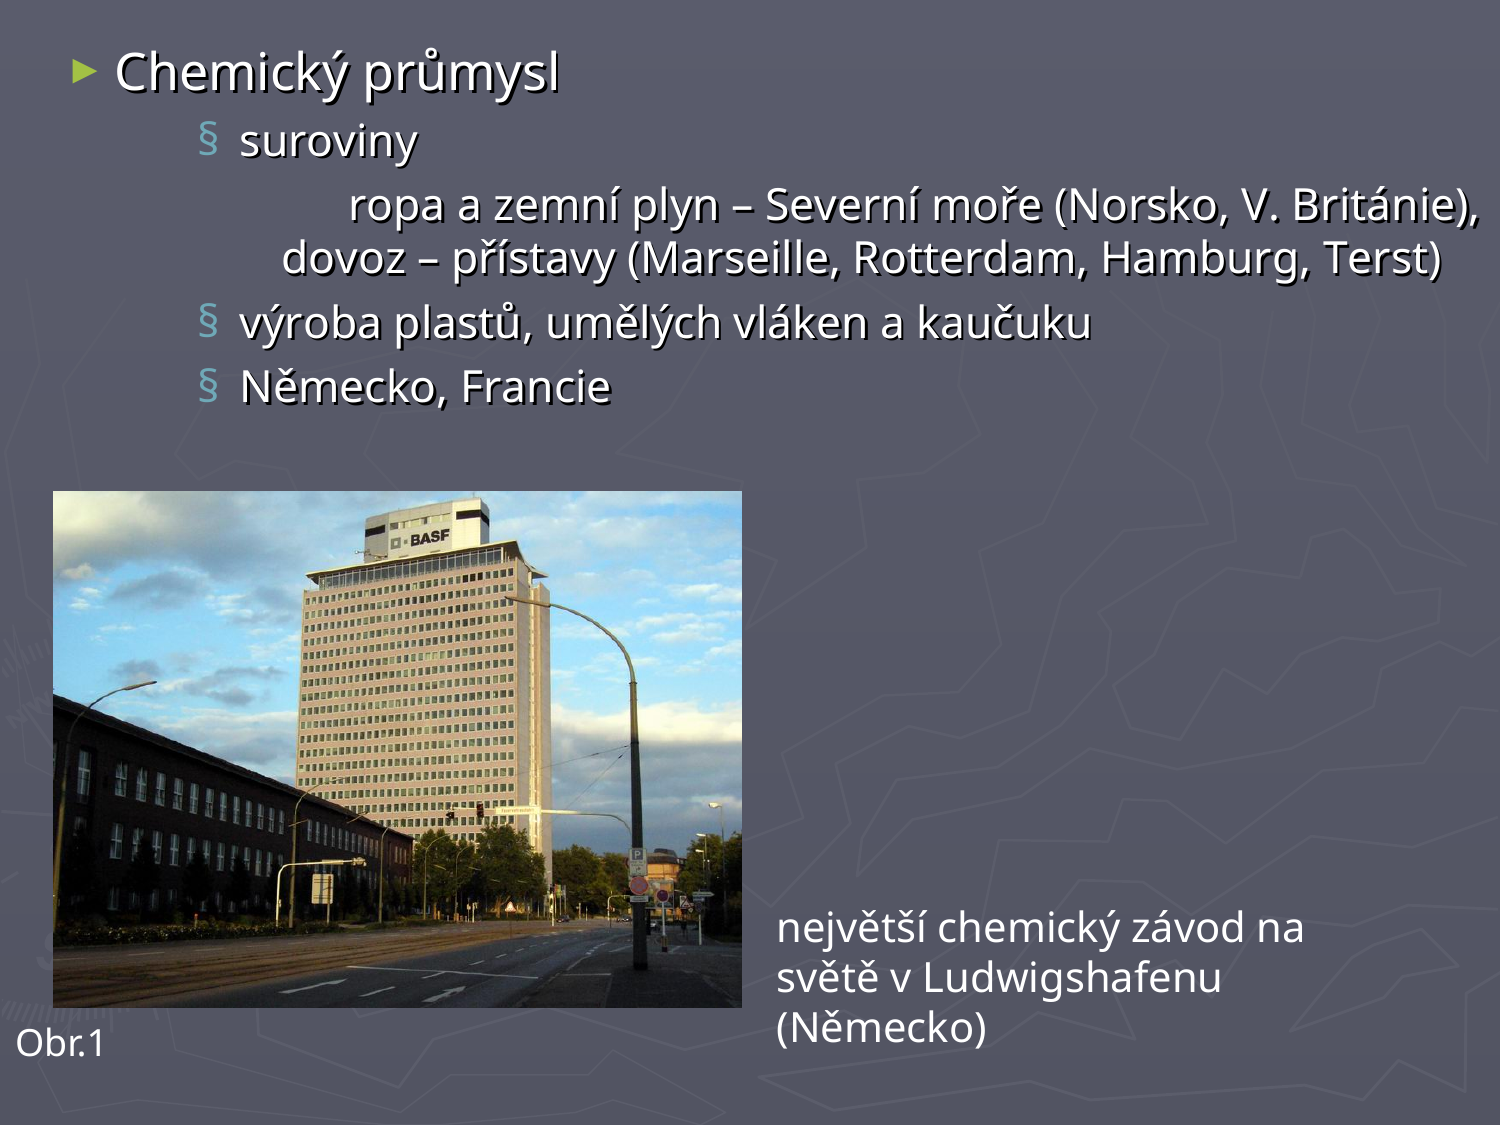

Chemický průmysl
suroviny
	ropa a zemní plyn – Severní moře (Norsko, V. Británie), dovoz – přístavy (Marseille, Rotterdam, Hamburg, Terst)
výroba plastů, umělých vláken a kaučuku
Německo, Francie
#
největší chemický závod na světě v Ludwigshafenu (Německo)
Obr.1